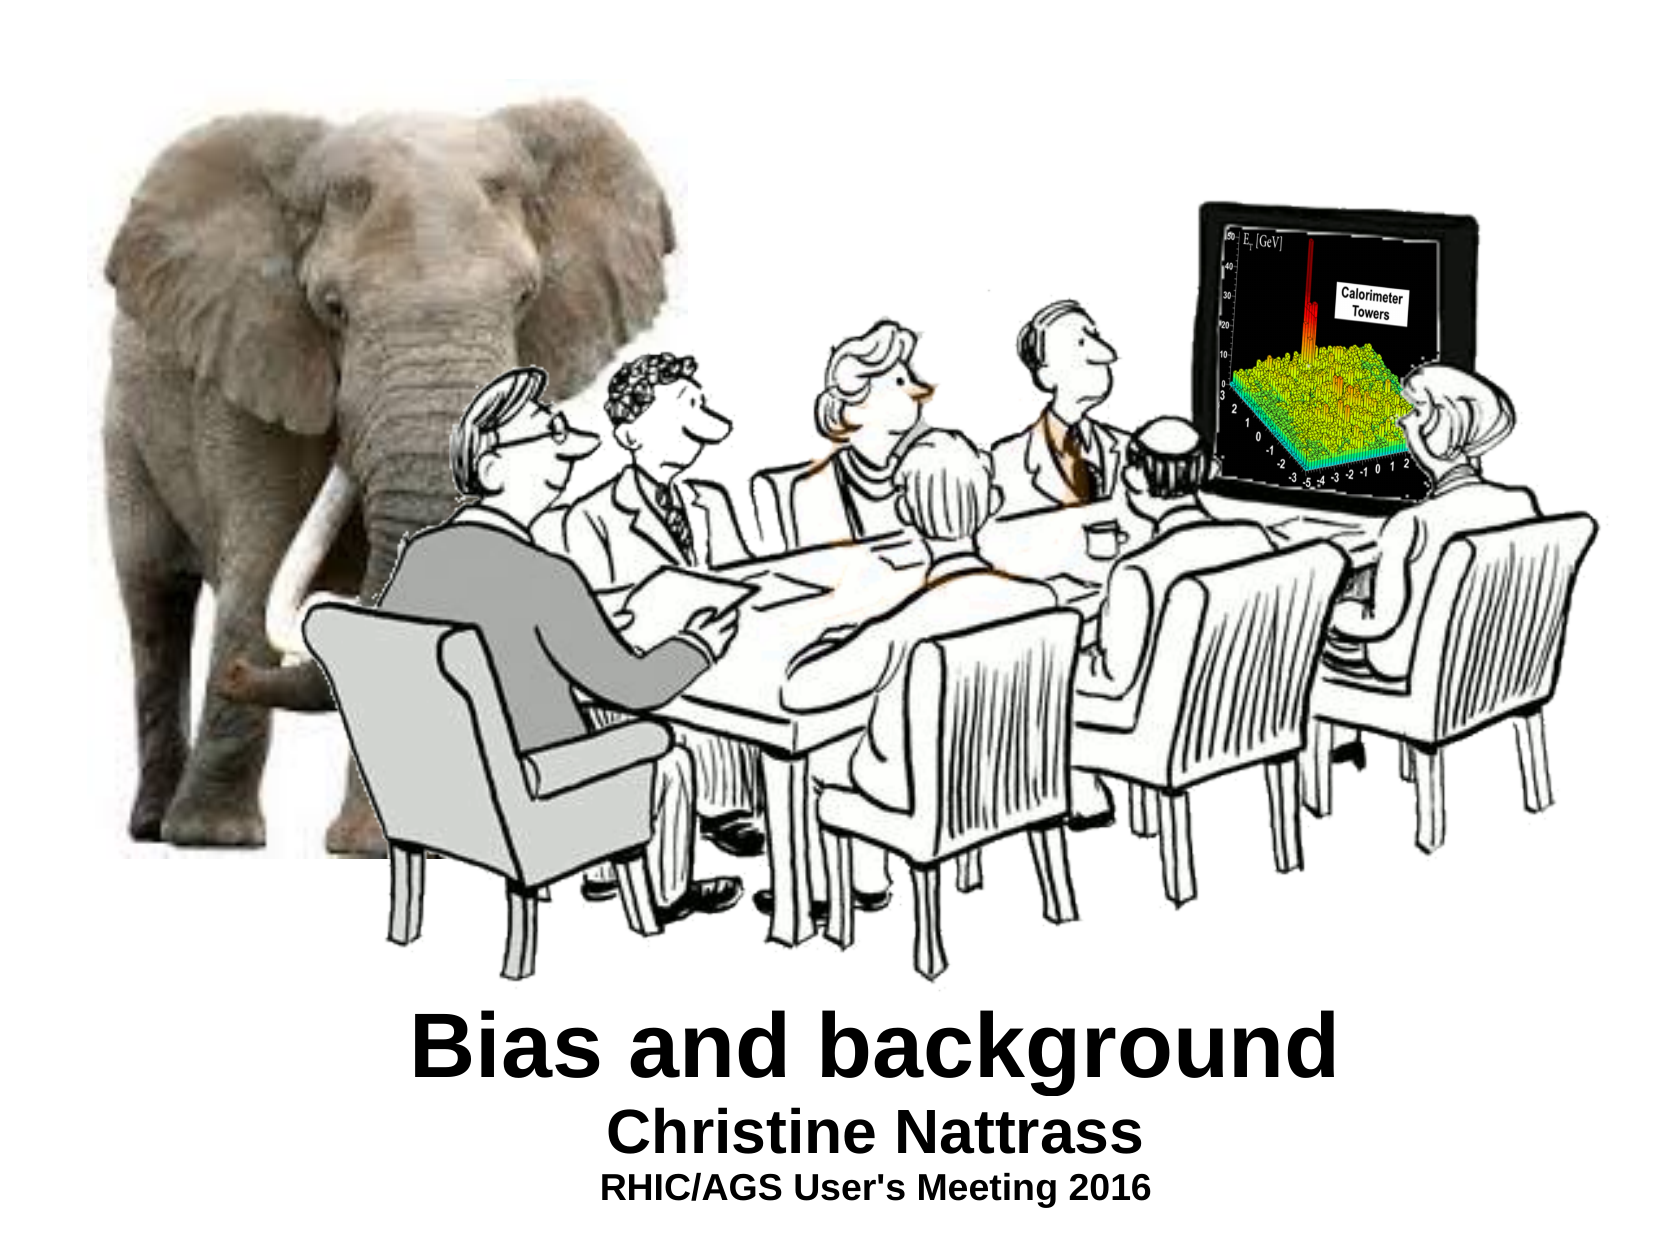

# Bias and background Christine Nattrass RHIC/AGS User's Meeting 2016